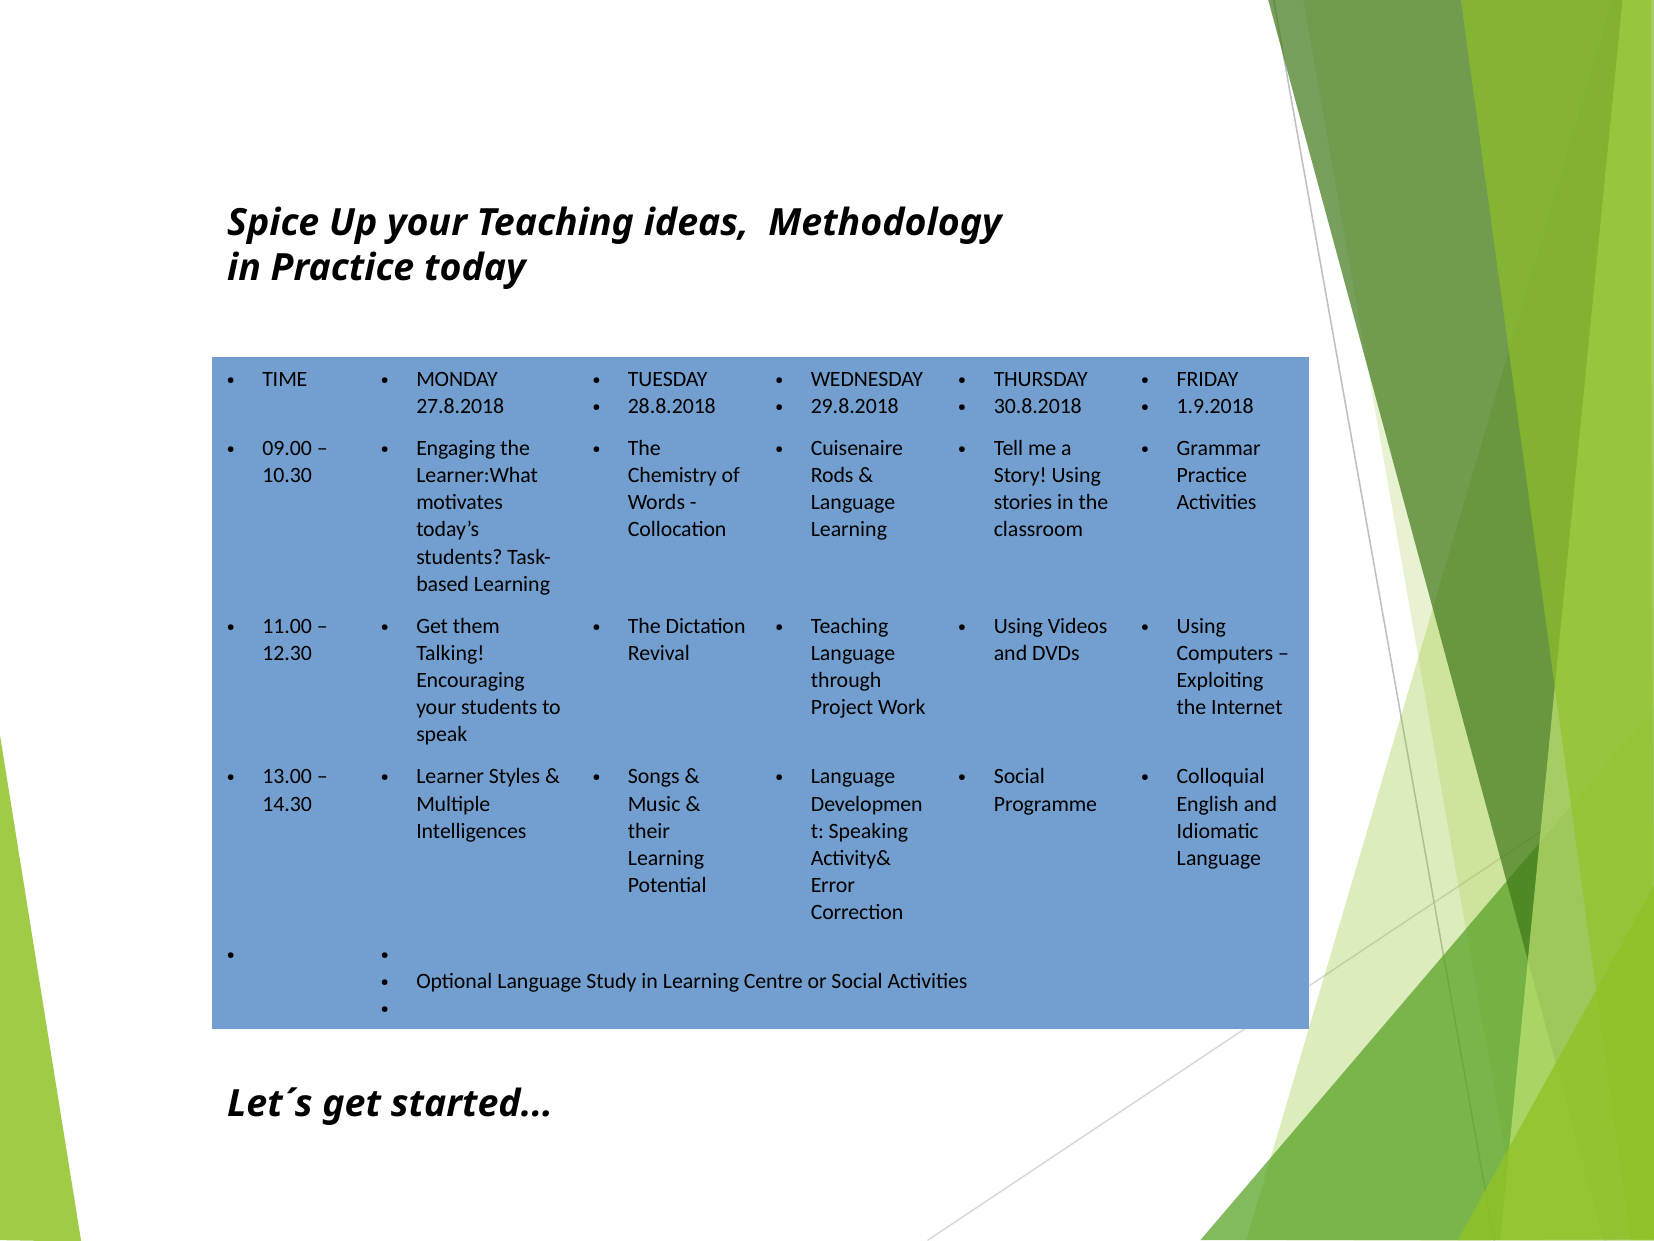

Spice Up your Teaching ideas, Methodology in Practice today
| TIME | MONDAY 27.8.2018 | TUESDAY 28.8.2018 | WEDNESDAY 29.8.2018 | THURSDAY 30.8.2018 | FRIDAY 1.9.2018 |
| --- | --- | --- | --- | --- | --- |
| 09.00 – 10.30 | Engaging the Learner:What motivates today’s students? Task-based Learning | The Chemistry of Words - Collocation | Cuisenaire Rods & Language Learning | Tell me a Story! Using stories in the classroom | Grammar Practice Activities |
| 11.00 – 12.30 | Get them Talking! Encouraging your students to speak | The Dictation Revival | Teaching Language through Project Work | Using Videos and DVDs | Using Computers – Exploiting the Internet |
| 13.00 – 14.30 | Learner Styles & Multiple Intelligences | Songs & Music & their Learning Potential | Language Development: Speaking Activity& Error Correction | Social Programme | Colloquial English and Idiomatic Language |
| | Optional Language Study in Learning Centre or Social Activities | | | | |
Let´s get started...